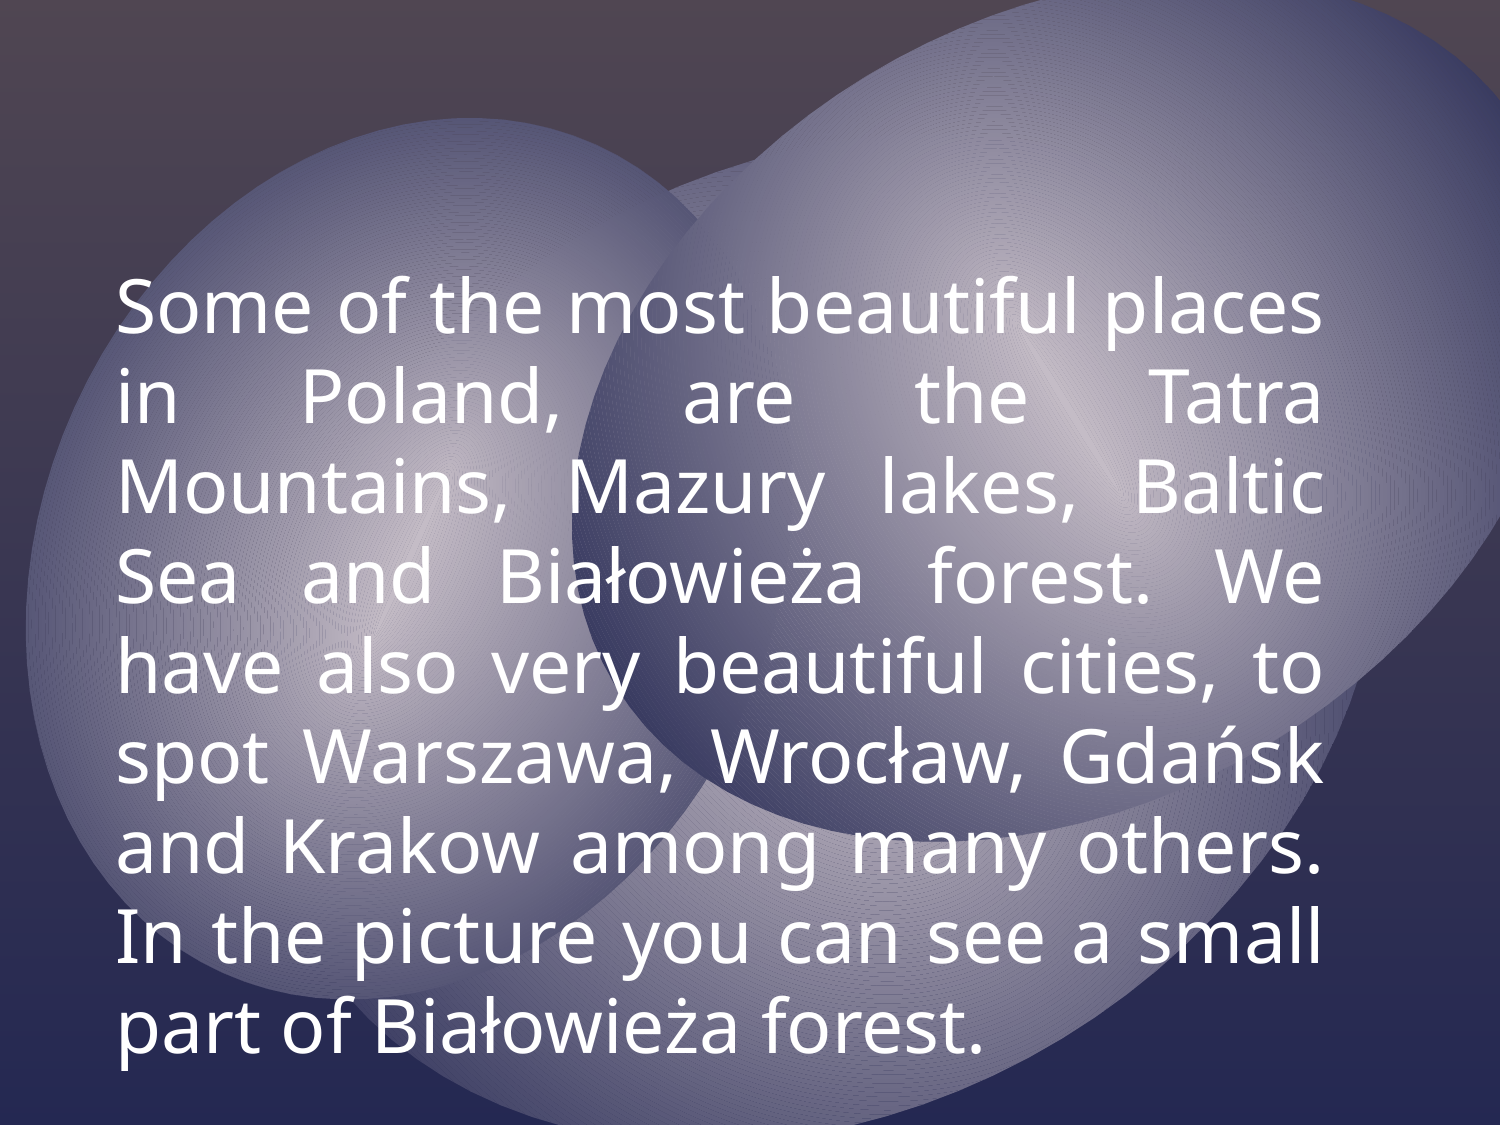

Some of the most beautiful places in Poland, are the Tatra Mountains, Mazury lakes, Baltic Sea and Białowieża forest. We have also very beautiful cities, to spot Warszawa, Wrocław, Gdańsk and Krakow among many others. In the picture you can see a small part of Białowieża forest.